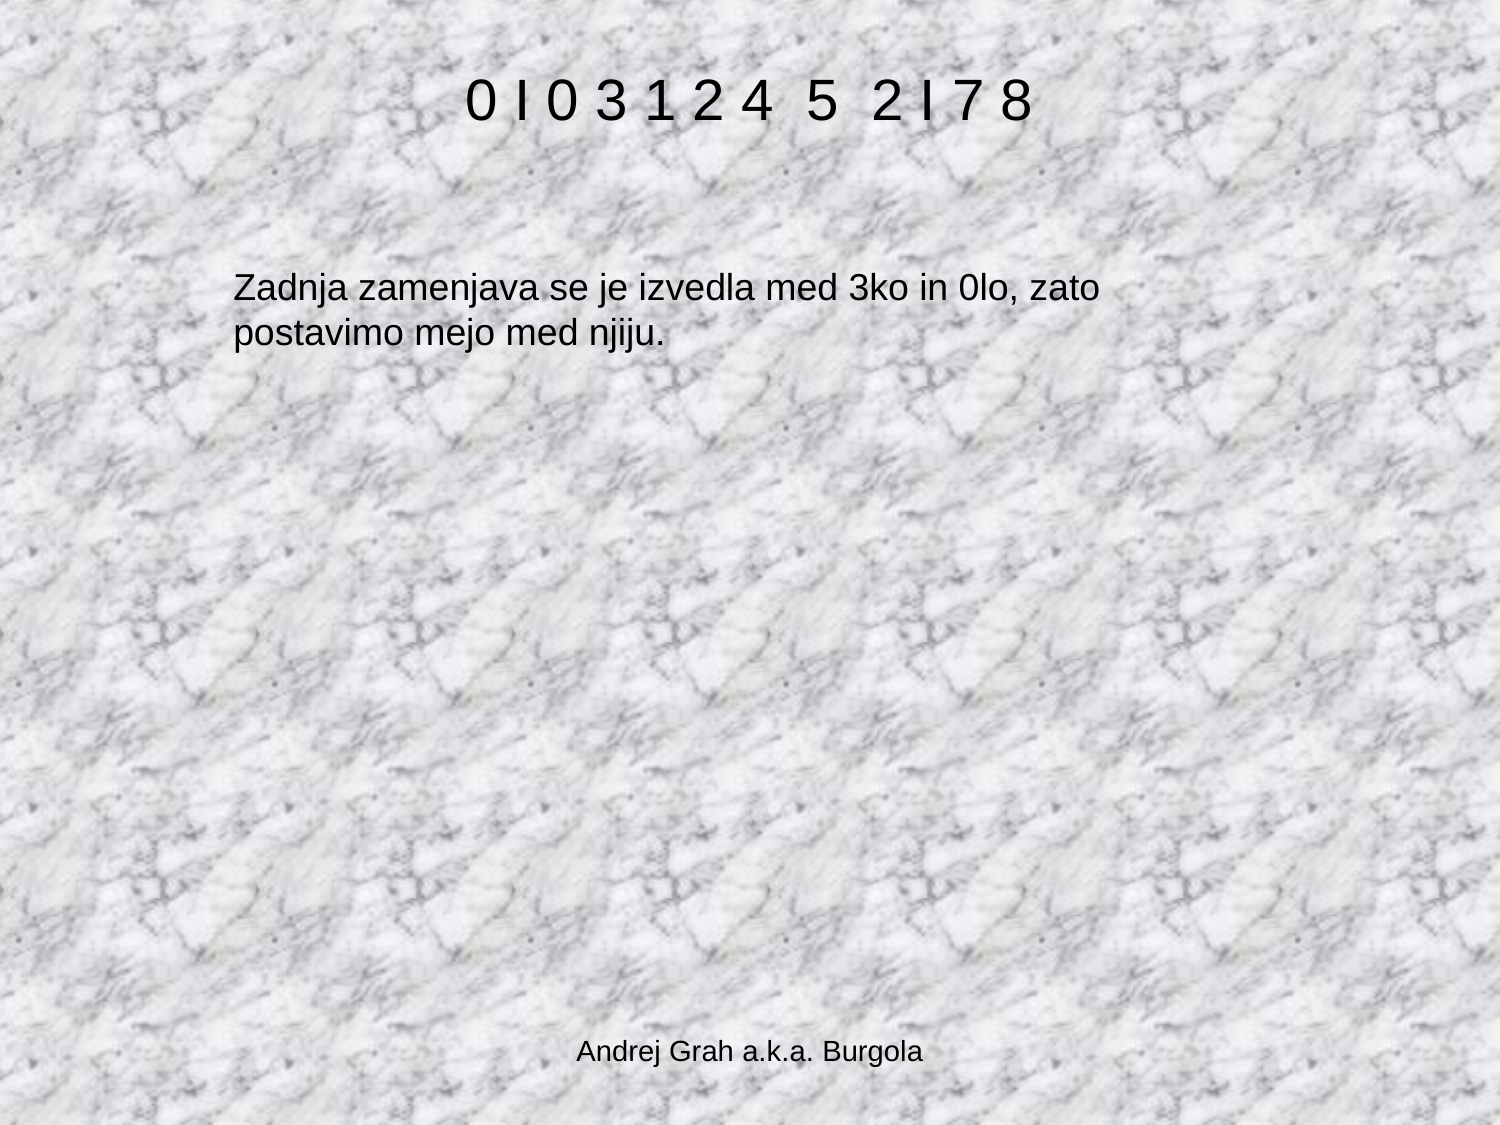

0 I 0 3 1 2 4 5 2 I 7 8
Zadnja zamenjava se je izvedla med 3ko in 0lo, zato postavimo mejo med njiju.
Andrej Grah a.k.a. Burgola